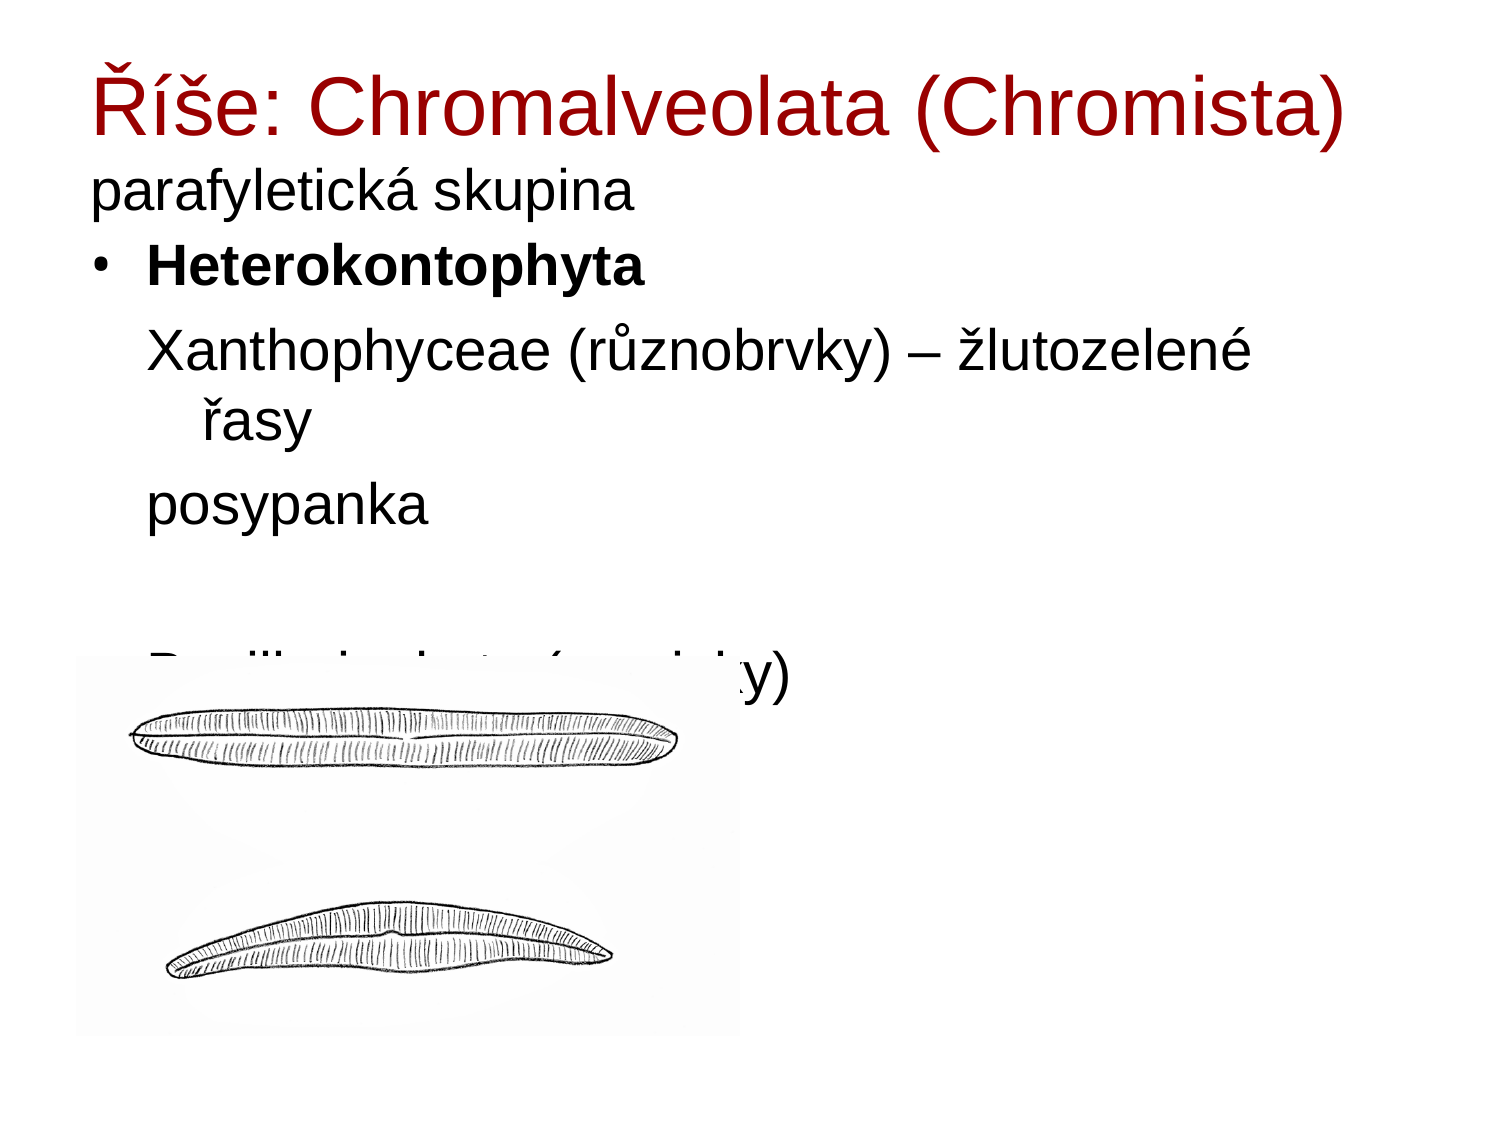

# Říše: Chromalveolata (Chromista) parafyletická skupina
Heterokontophyta
Xanthophyceae (různobrvky) – žlutozelené řasy
posypanka
Bacillariophyta (rozsivky)